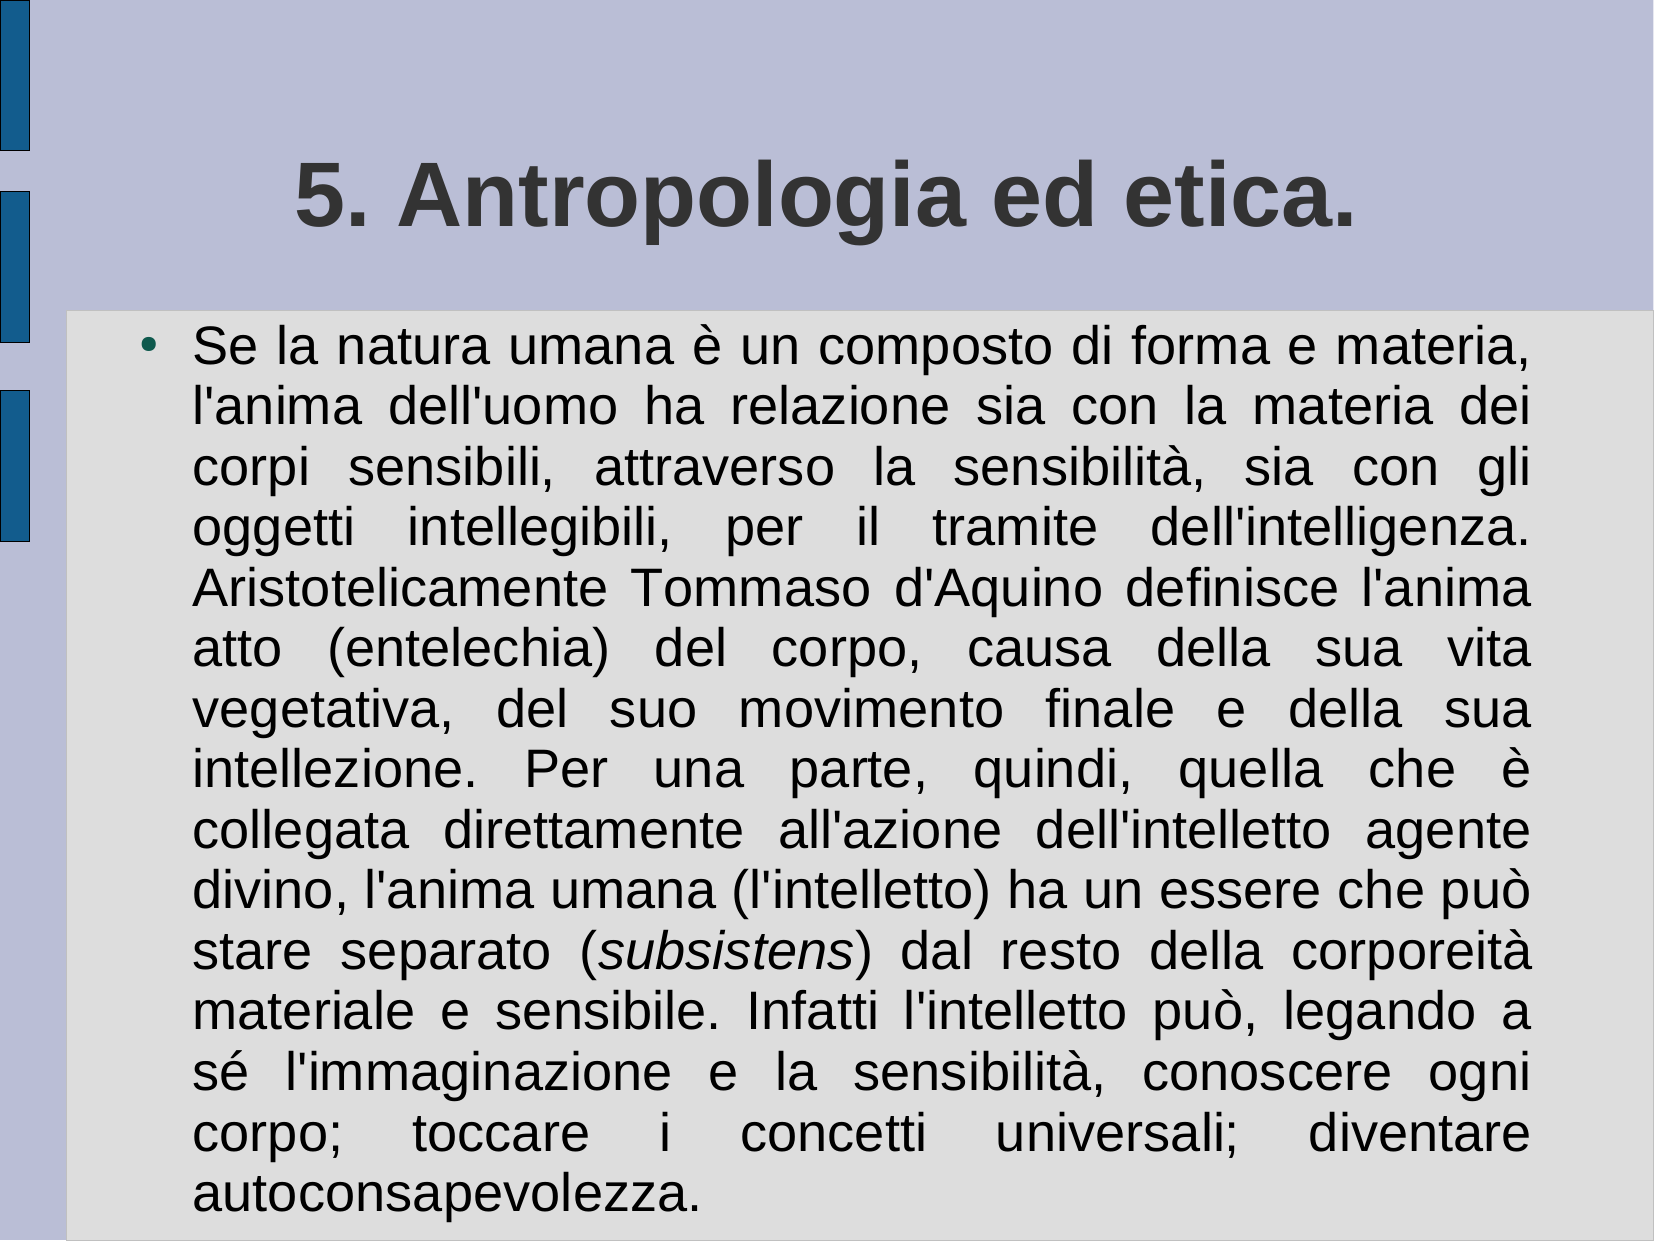

# 5. Antropologia ed etica.
Se la natura umana è un composto di forma e materia, l'anima dell'uomo ha relazione sia con la materia dei corpi sensibili, attraverso la sensibilità, sia con gli oggetti intellegibili, per il tramite dell'intelligenza. Aristotelicamente Tommaso d'Aquino definisce l'anima atto (entelechia) del corpo, causa della sua vita vegetativa, del suo movimento finale e della sua intellezione. Per una parte, quindi, quella che è collegata direttamente all'azione dell'intelletto agente divino, l'anima umana (l'intelletto) ha un essere che può stare separato (subsistens) dal resto della corporeità materiale e sensibile. Infatti l'intelletto può, legando a sé l'immaginazione e la sensibilità, conoscere ogni corpo; toccare i concetti universali; diventare autoconsapevolezza.